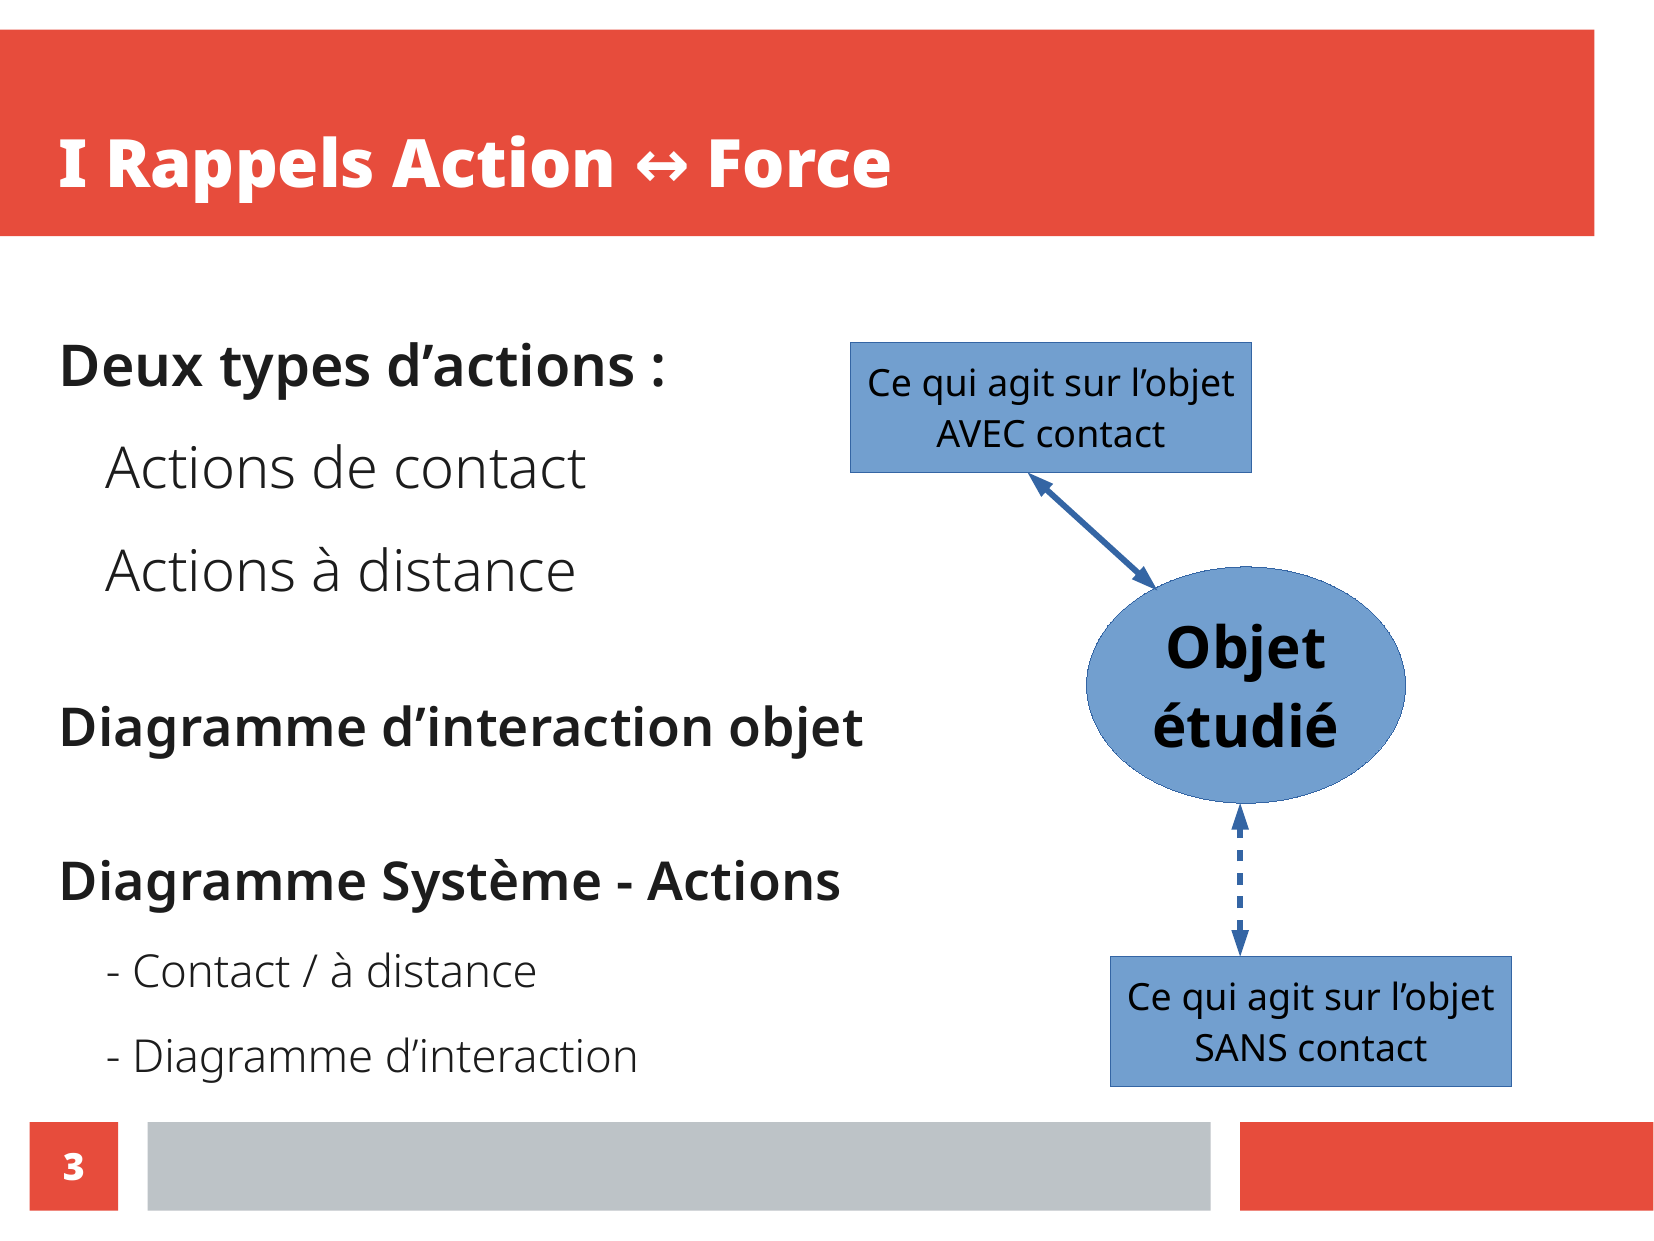

# I Rappels Action ↔ Force
Deux types d’actions :
Actions de contact
Actions à distance
Diagramme d’interaction objet
Diagramme Système - Actions
- Contact / à distance
- Diagramme d’interaction
Ce qui agit sur l’objet
AVEC contact
Objet
étudié
Ce qui agit sur l’objet
SANS contact
3